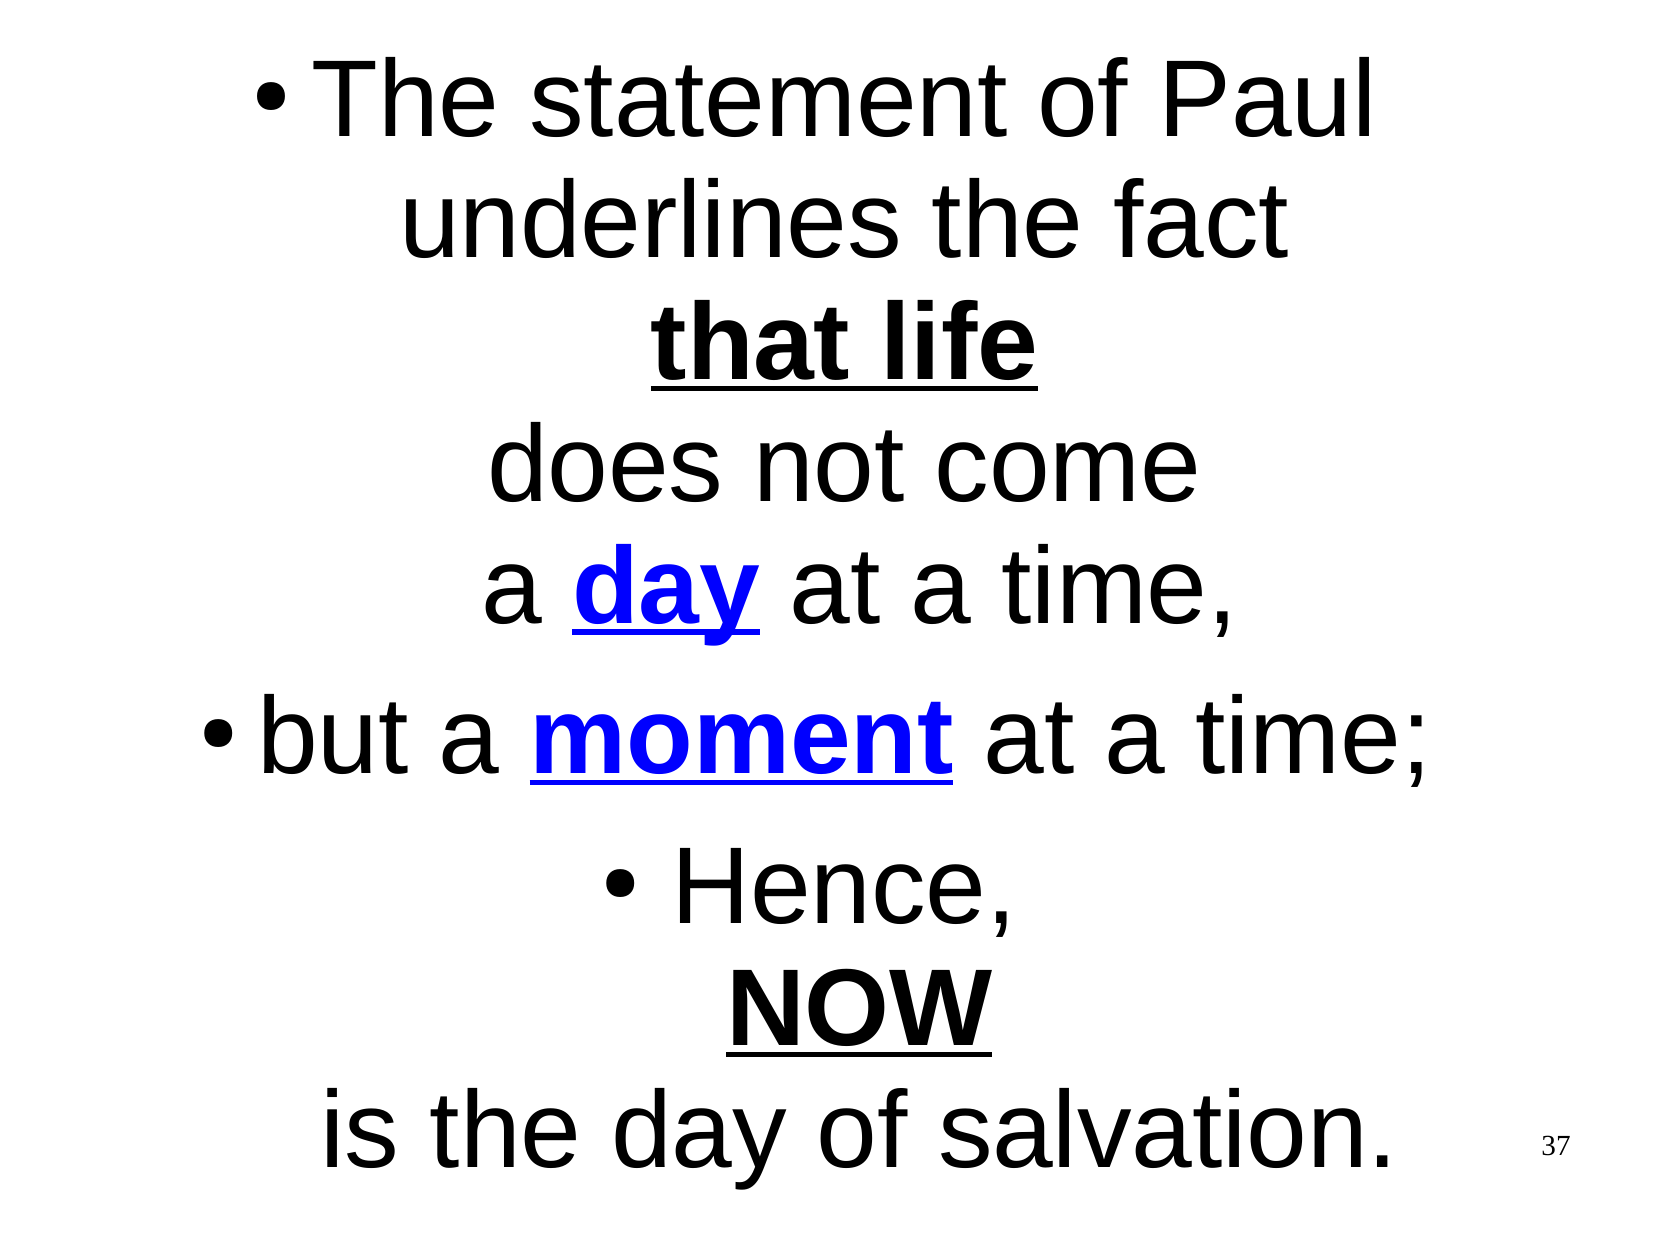

# The statement of Paul underlines the fact that life does not come a day at a time,
but a moment at a time;
Hence,
NOW
is the day of salvation.
37